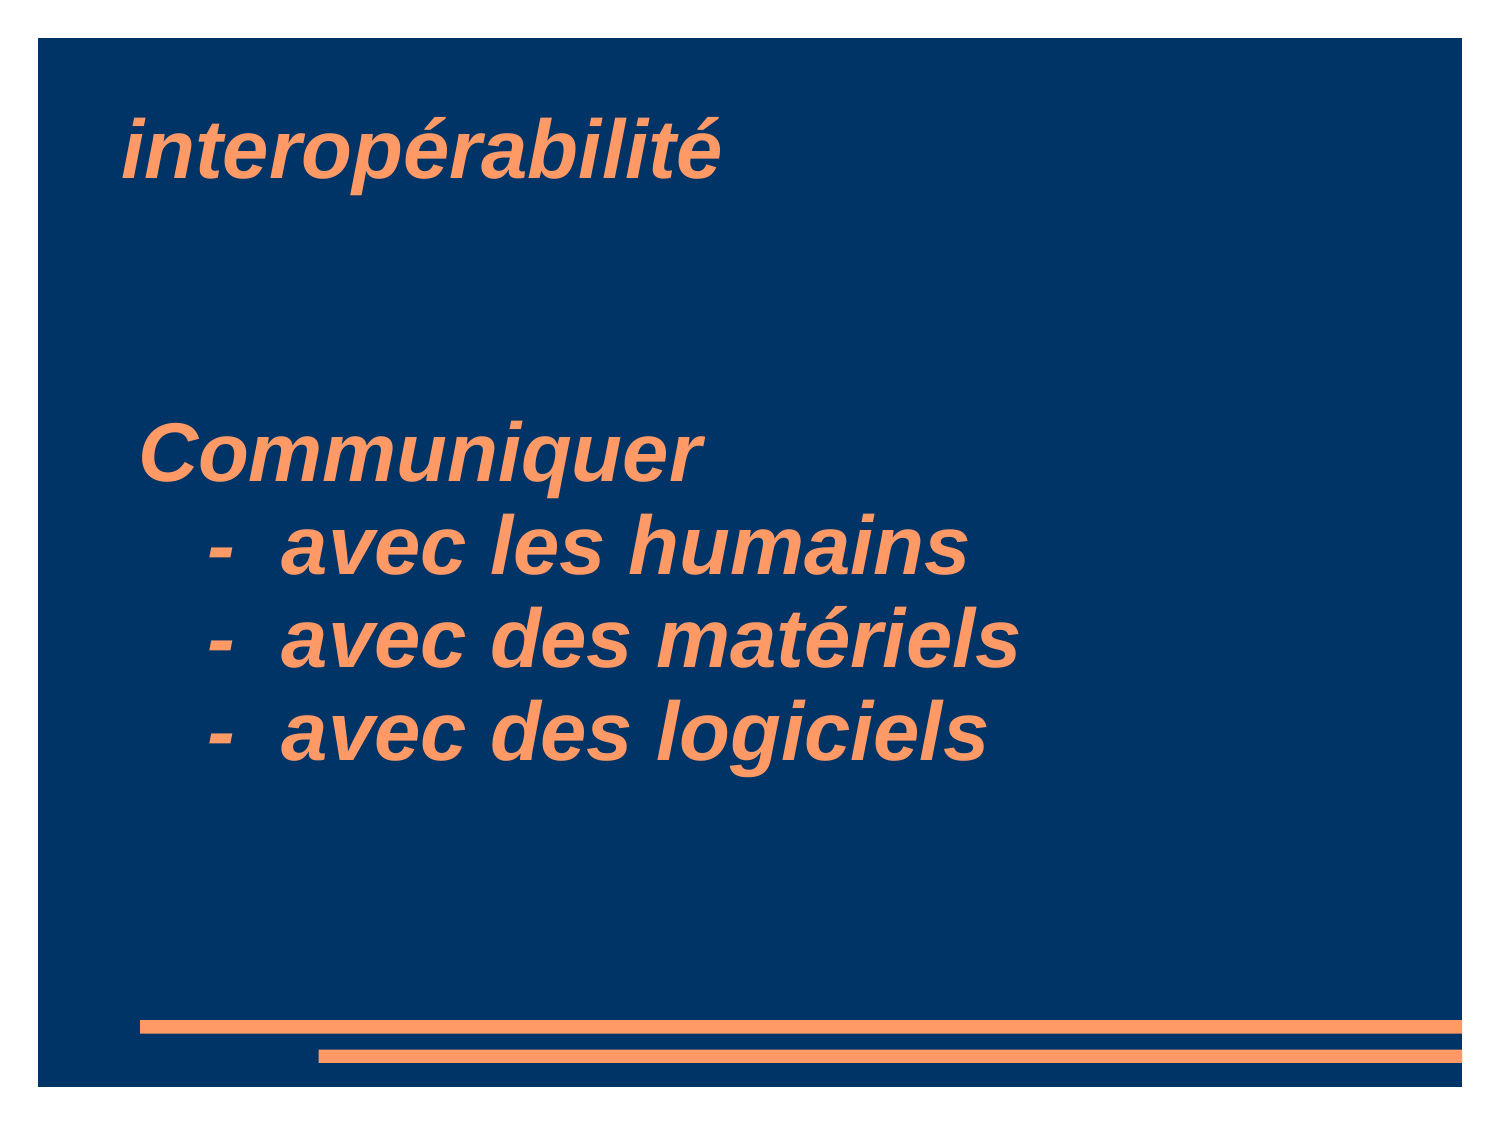

# interopérabilité
Communiquer
 - avec les humains
 - avec des matériels
 - avec des logiciels